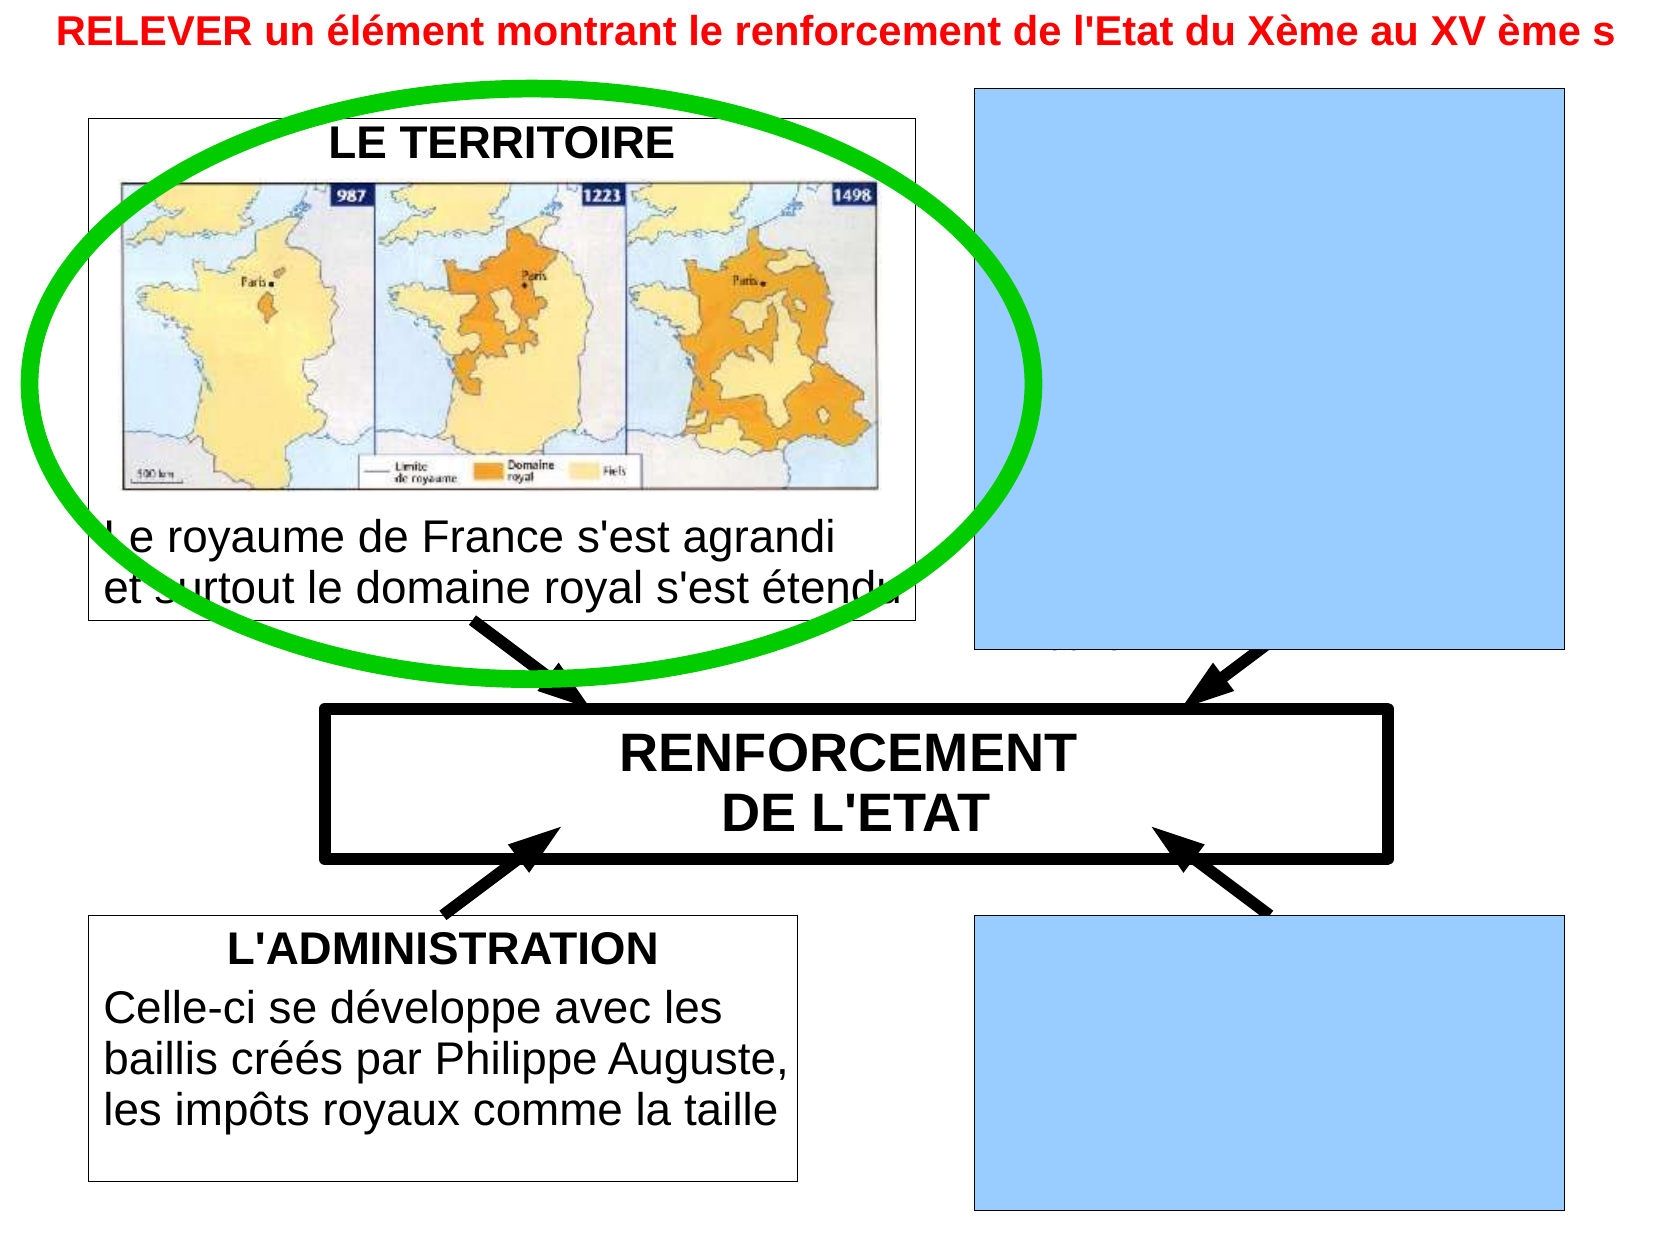

RELEVER un élément montrant le renforcement de l'Etat du Xème au XV ème s
LE TERRITOIRE
LE POUVOIR
Le sacre de Philippe Auguste
Cérémonie de couronnement dans la cathédrale de Reims qui donne avec l'onction, un caractère sacré au roi
Le royaume de France s'est agrandi
et surtout le domaine royal s'est étendu
RENFORCEMENT
DE L'ETAT
L'ADMINISTRATION
L'ARMEE
Celle-ci se développe avec les
baillis créés par Philippe Auguste,
les impôts royaux comme la taille
Une armée régulière et permanente s'ajoute
à celle des vassaux